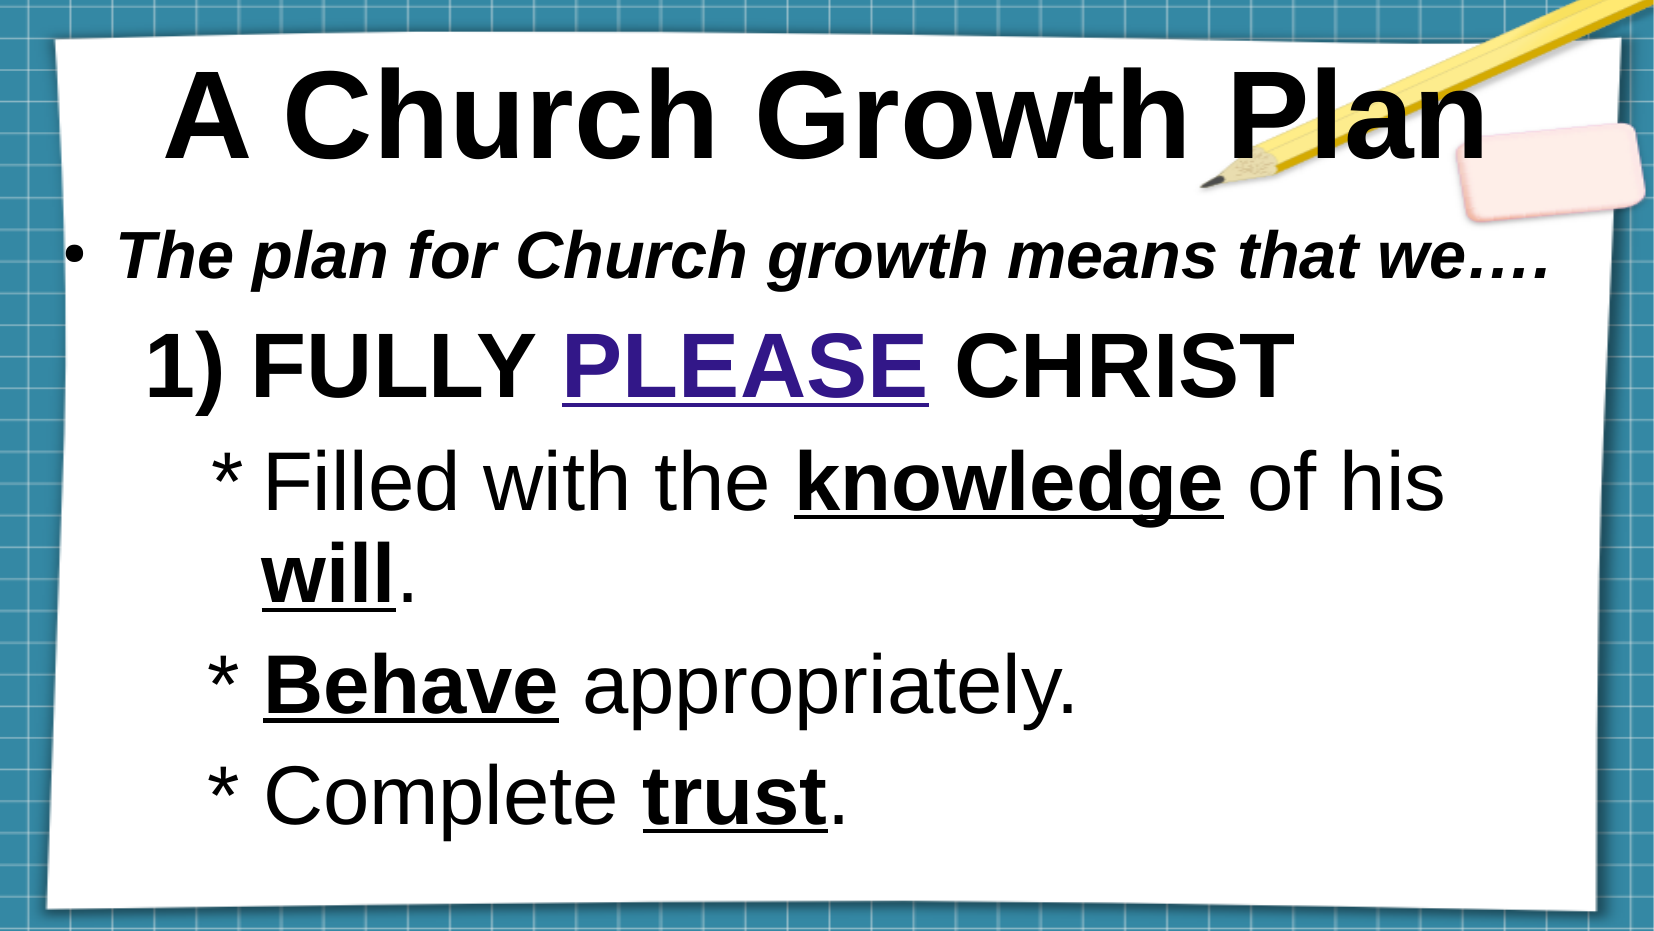

# A Church Growth Plan
The plan for Church growth means that we….
1) FULLY PLEASE CHRIST
 * Filled with the knowledge of his 		will.
* Behave appropriately.
* Complete trust.